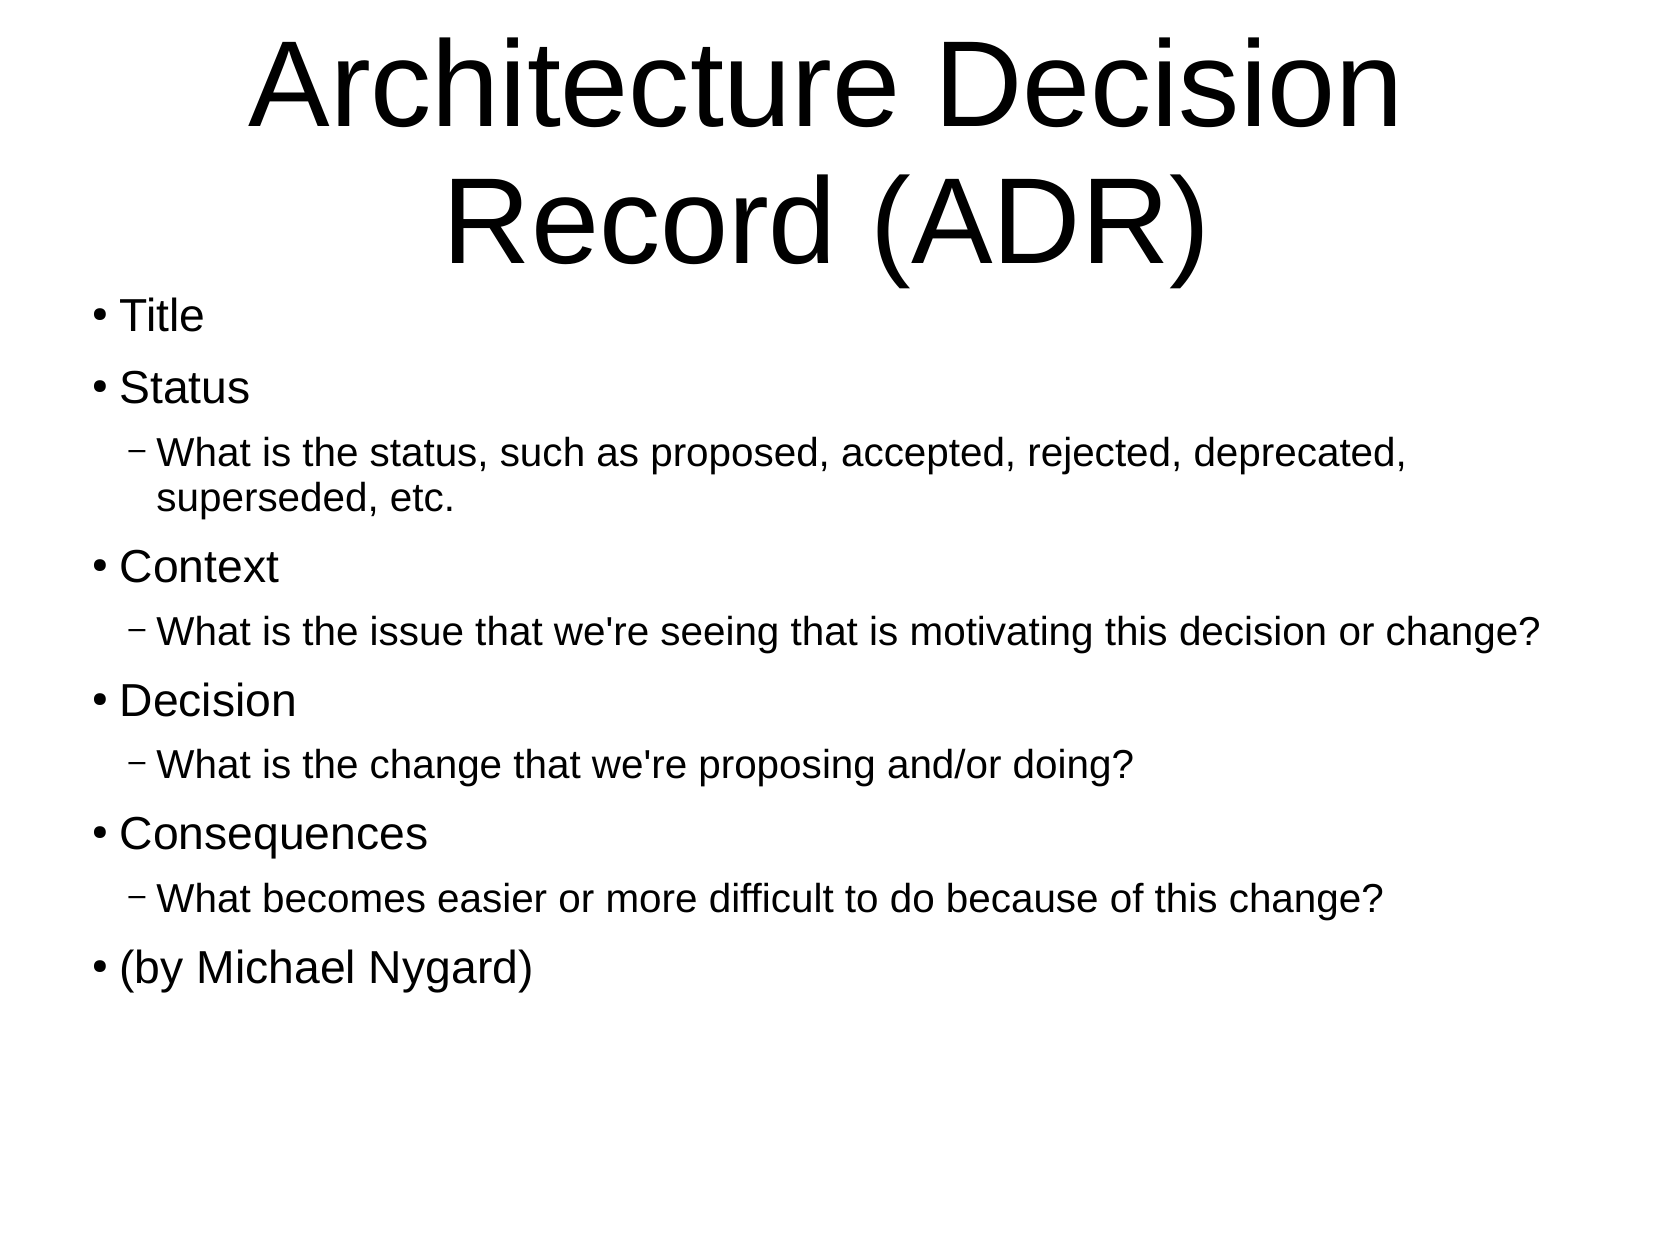

# Architecture Decision Record (ADR)
Title
Status
What is the status, such as proposed, accepted, rejected, deprecated, superseded, etc.
Context
What is the issue that we're seeing that is motivating this decision or change?
Decision
What is the change that we're proposing and/or doing?
Consequences
What becomes easier or more difficult to do because of this change?
(by Michael Nygard)